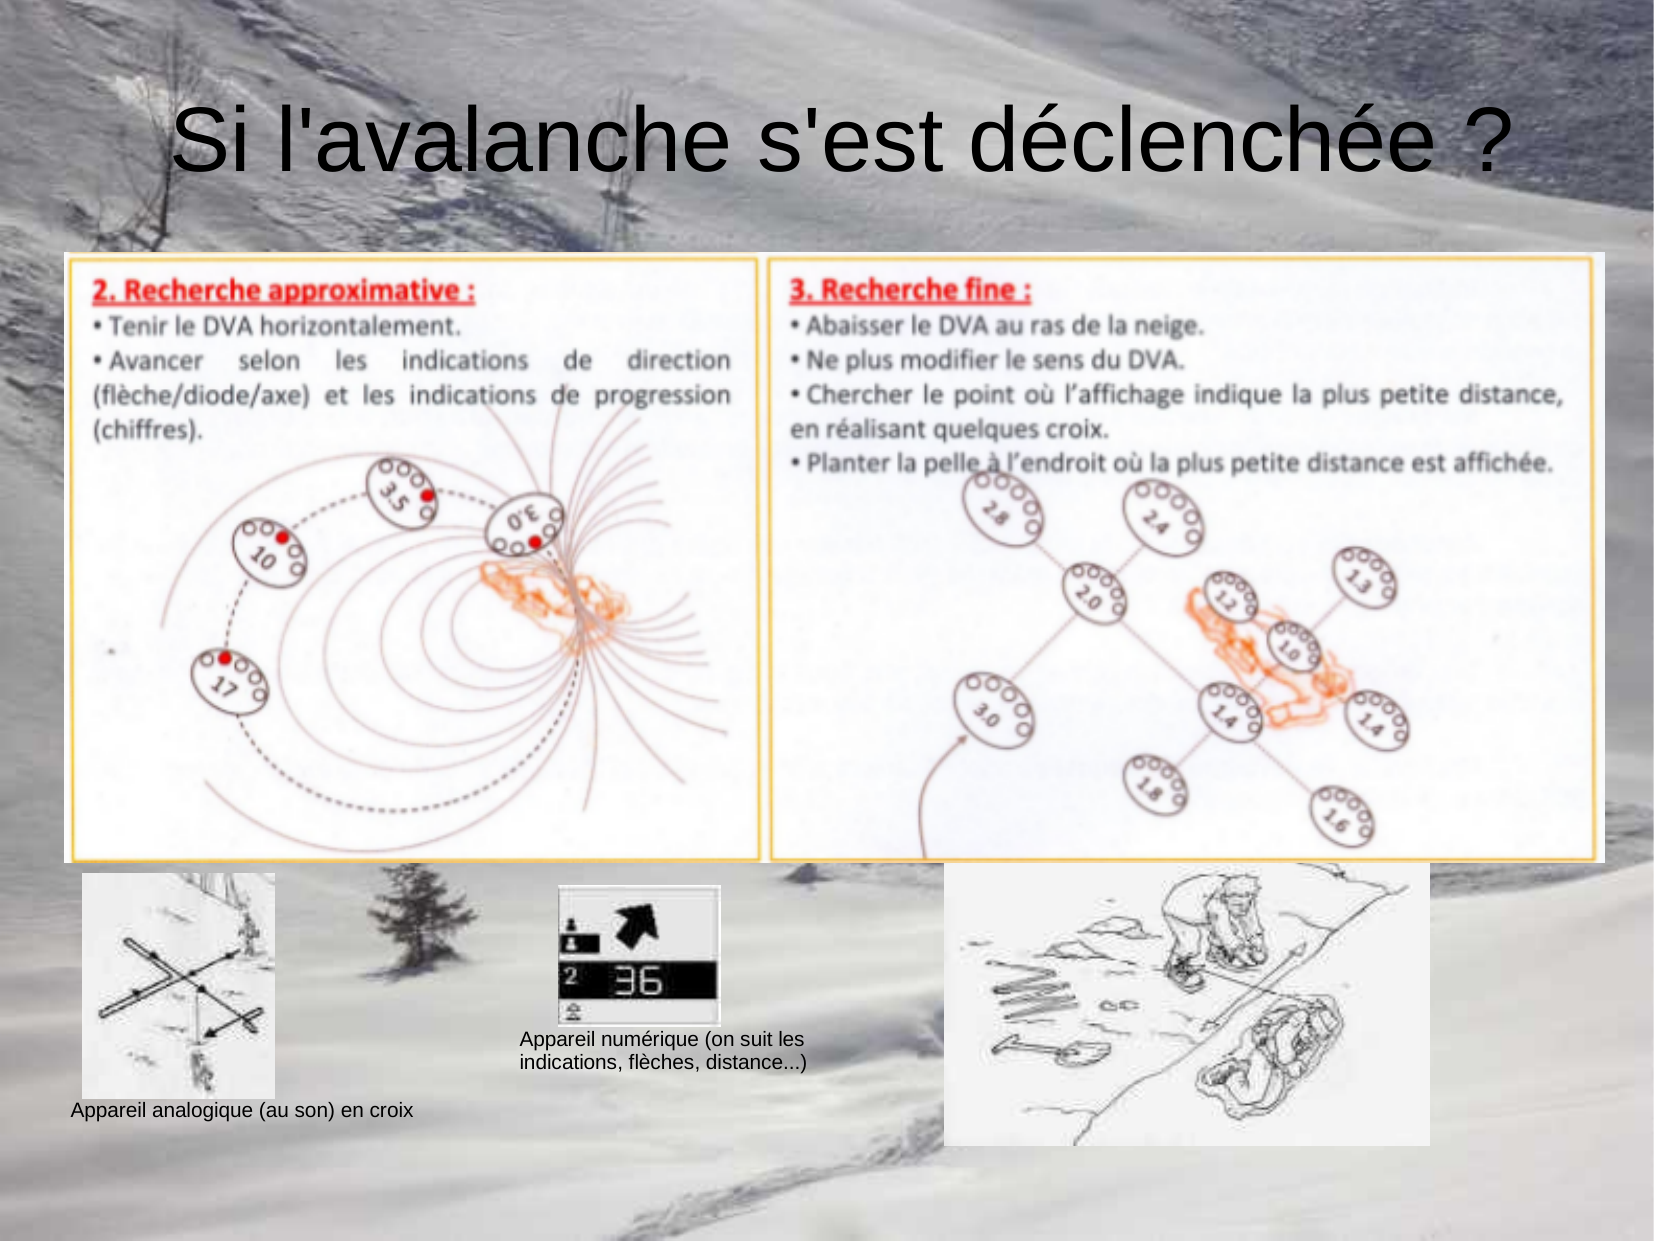

# Si l'avalanche s'est déclenchée ?
Appareil numérique (on suit les
indications, flèches, distance...)
Appareil analogique (au son) en croix